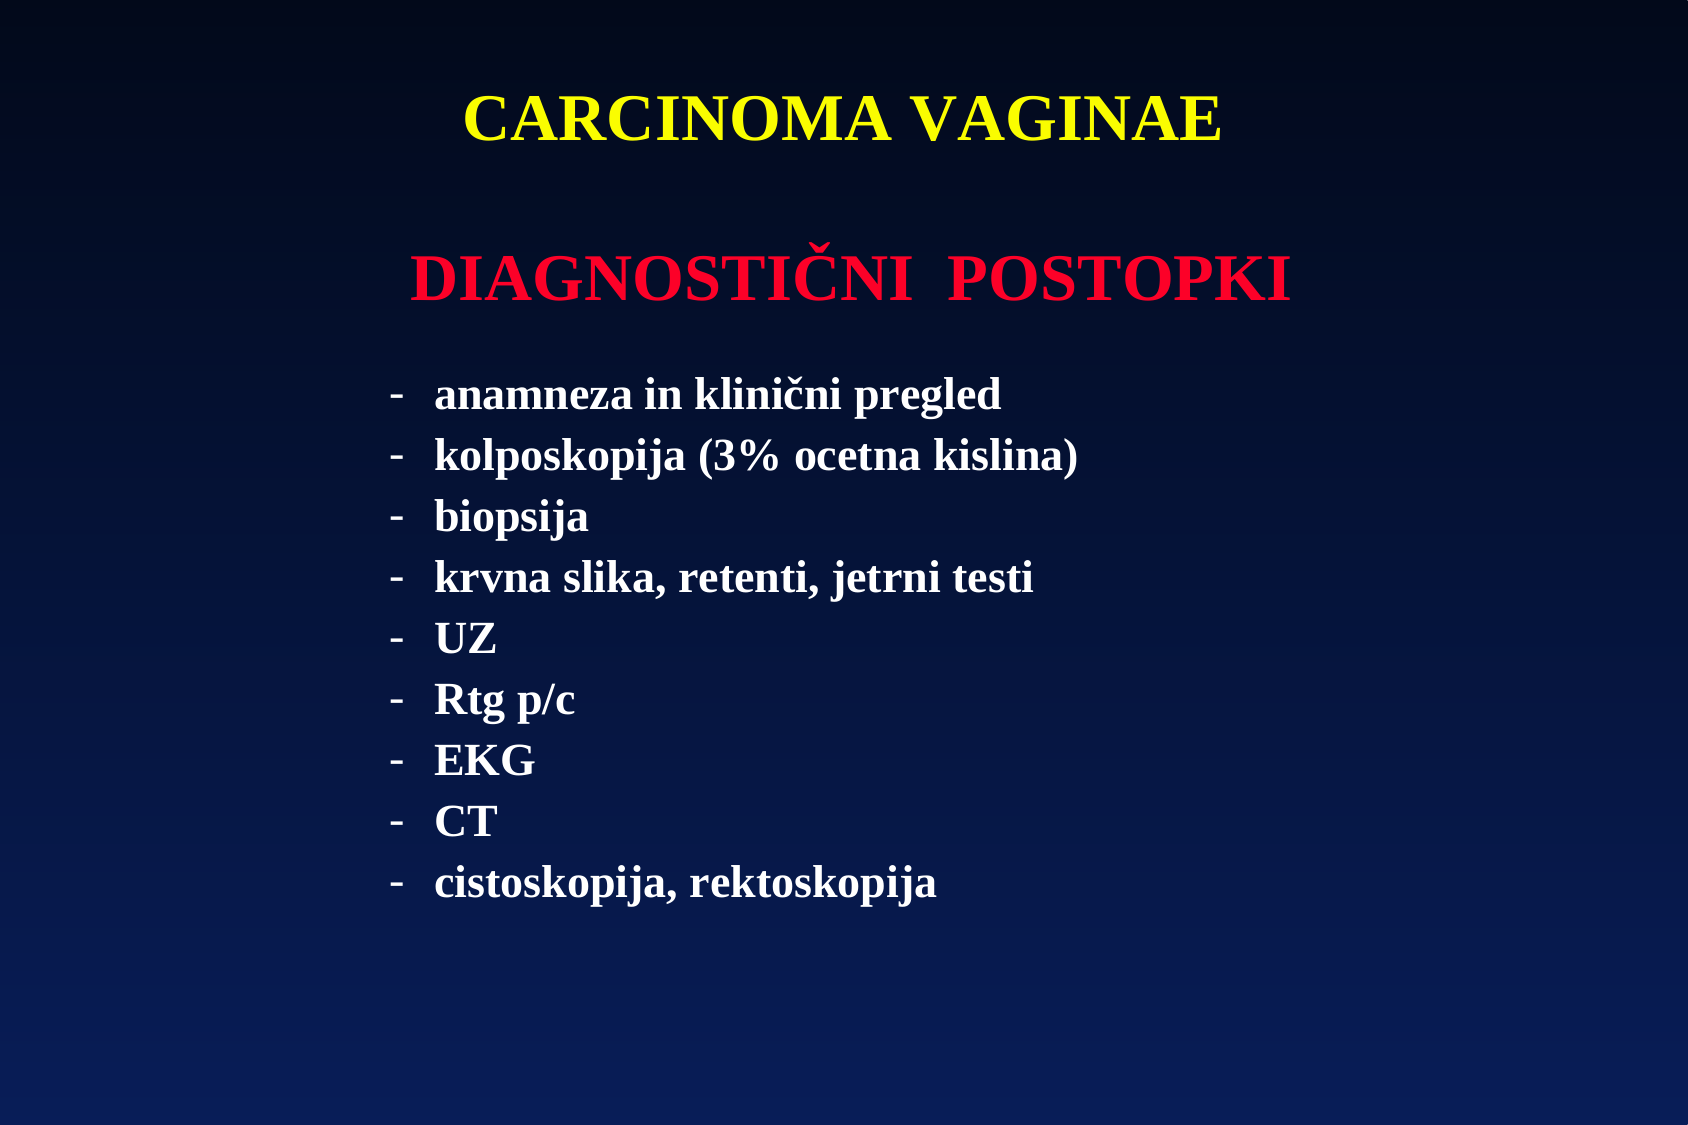

# CARCINOMA VAGINAE DIAGNOSTIČNI POSTOPKI
anamneza in klinični pregled
kolposkopija (3% ocetna kislina)
biopsija
krvna slika, retenti, jetrni testi
UZ
Rtg p/c
EKG
CT
cistoskopija, rektoskopija